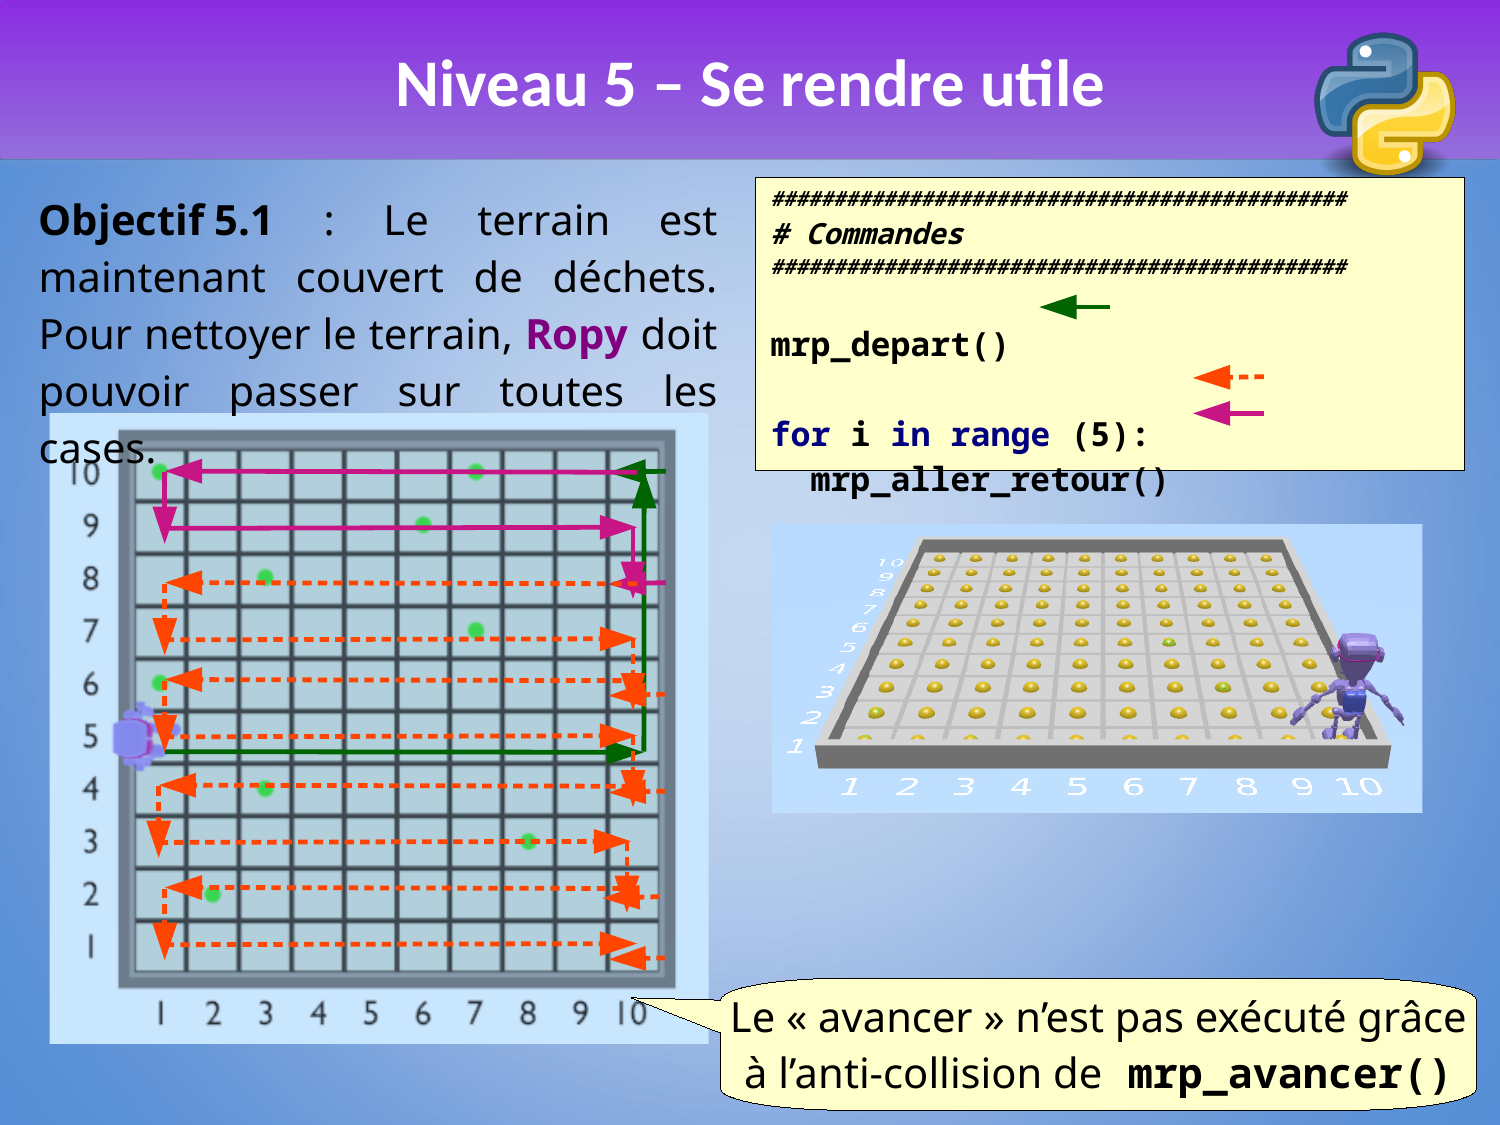

Niveau 5 – Se rendre utile
##############################################
# Commandes
##############################################
mrp_depart()
for i in range (5):
 mrp_aller_retour()
Objectif 5.1 : Le terrain est maintenant couvert de déchets. Pour nettoyer le terrain, Ropy doit pouvoir passer sur toutes les cases.
Le « avancer » n’est pas exécuté grâce
à l’anti-collision de mrp_avancer()